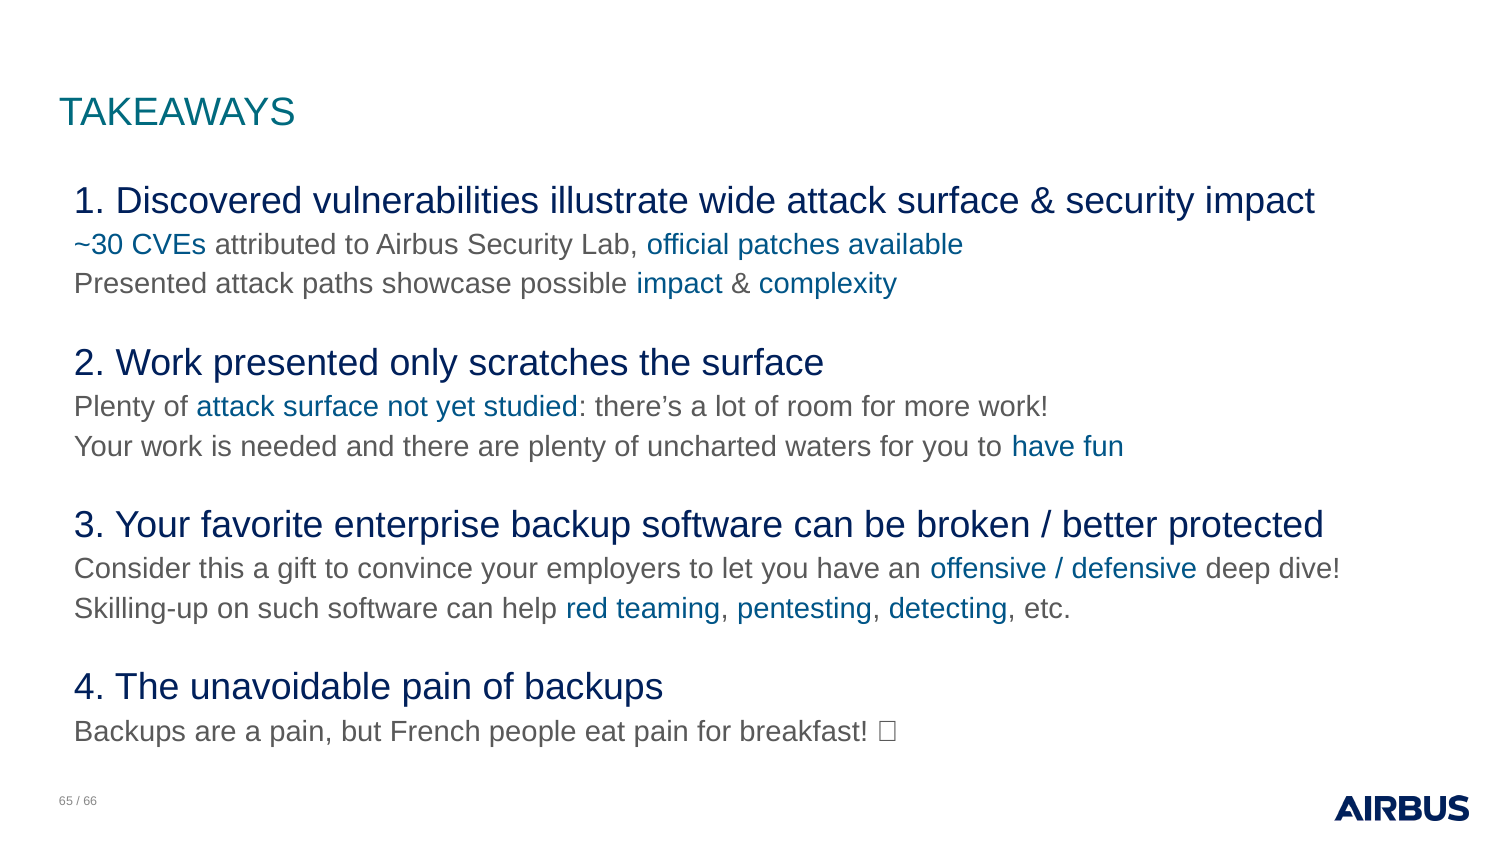

# TAKEAWAYS
1. Discovered vulnerabilities illustrate wide attack surface & security impact
~30 CVEs attributed to Airbus Security Lab, official patches available
Presented attack paths showcase possible impact & complexity
2. Work presented only scratches the surface
Plenty of attack surface not yet studied: there’s a lot of room for more work!
Your work is needed and there are plenty of uncharted waters for you to have fun
3. Your favorite enterprise backup software can be broken / better protected
Consider this a gift to convince your employers to let you have an offensive / defensive deep dive!
Skilling-up on such software can help red teaming, pentesting, detecting, etc.
4. The unavoidable pain of backups
Backups are a pain, but French people eat pain for breakfast! 🥖